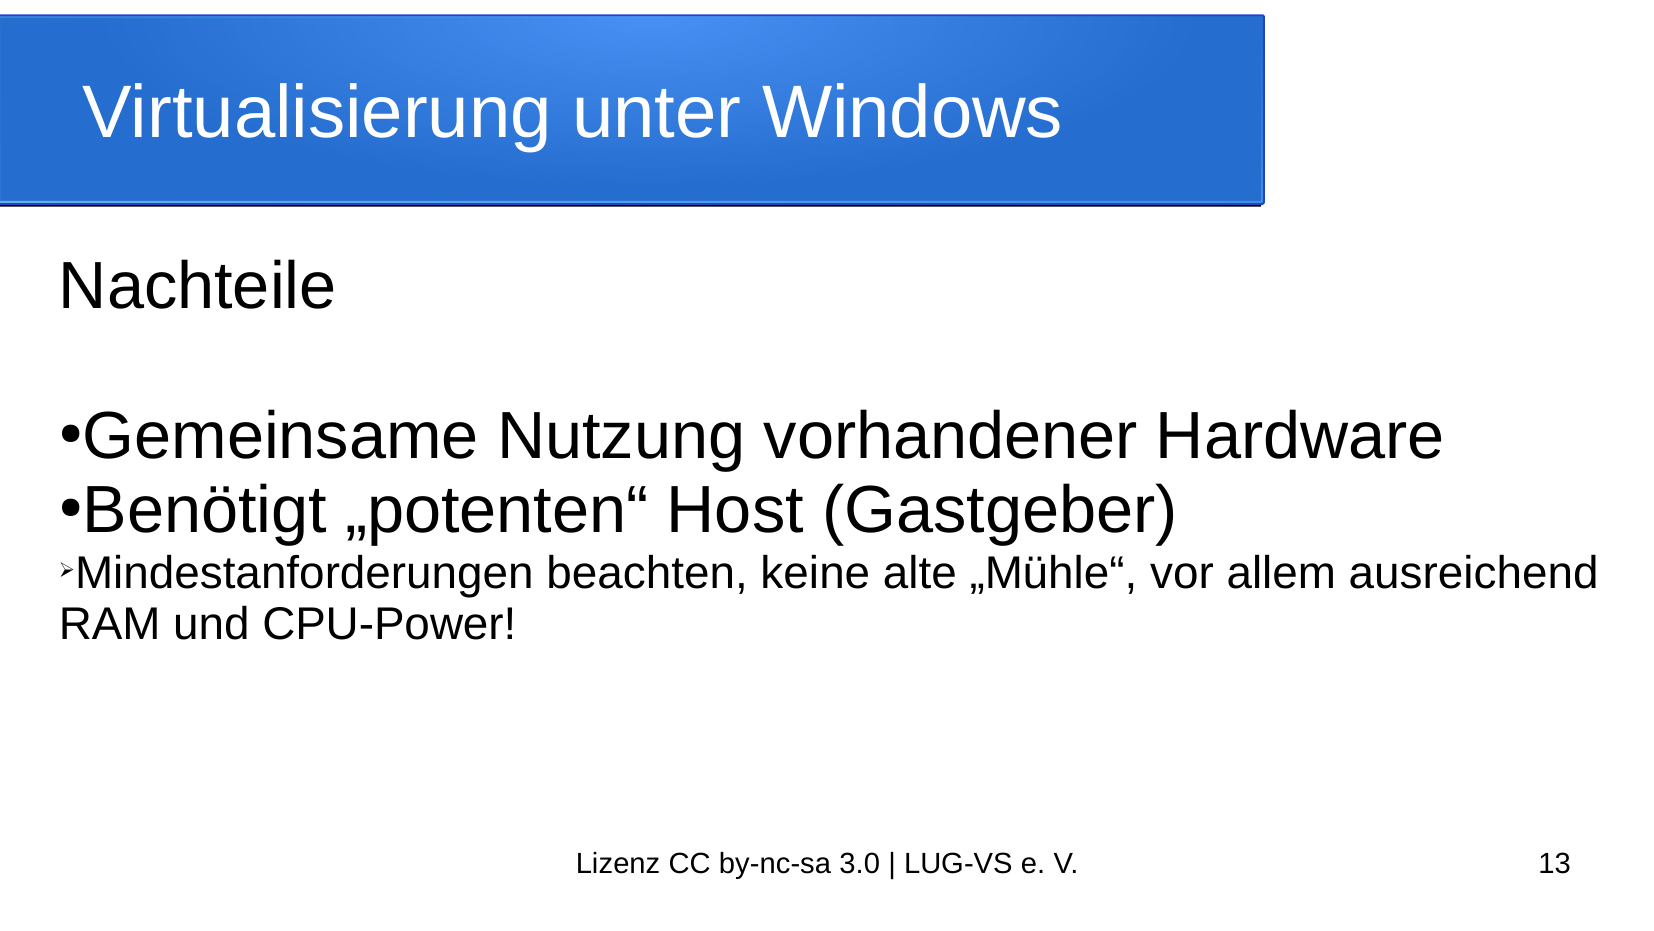

# Virtualisierung unter Windows
Nachteile
Gemeinsame Nutzung vorhandener Hardware
Benötigt „potenten“ Host (Gastgeber)
Mindestanforderungen beachten, keine alte „Mühle“, vor allem ausreichend RAM und CPU-Power!
Lizenz CC by-nc-sa 3.0 | LUG-VS e. V.
13